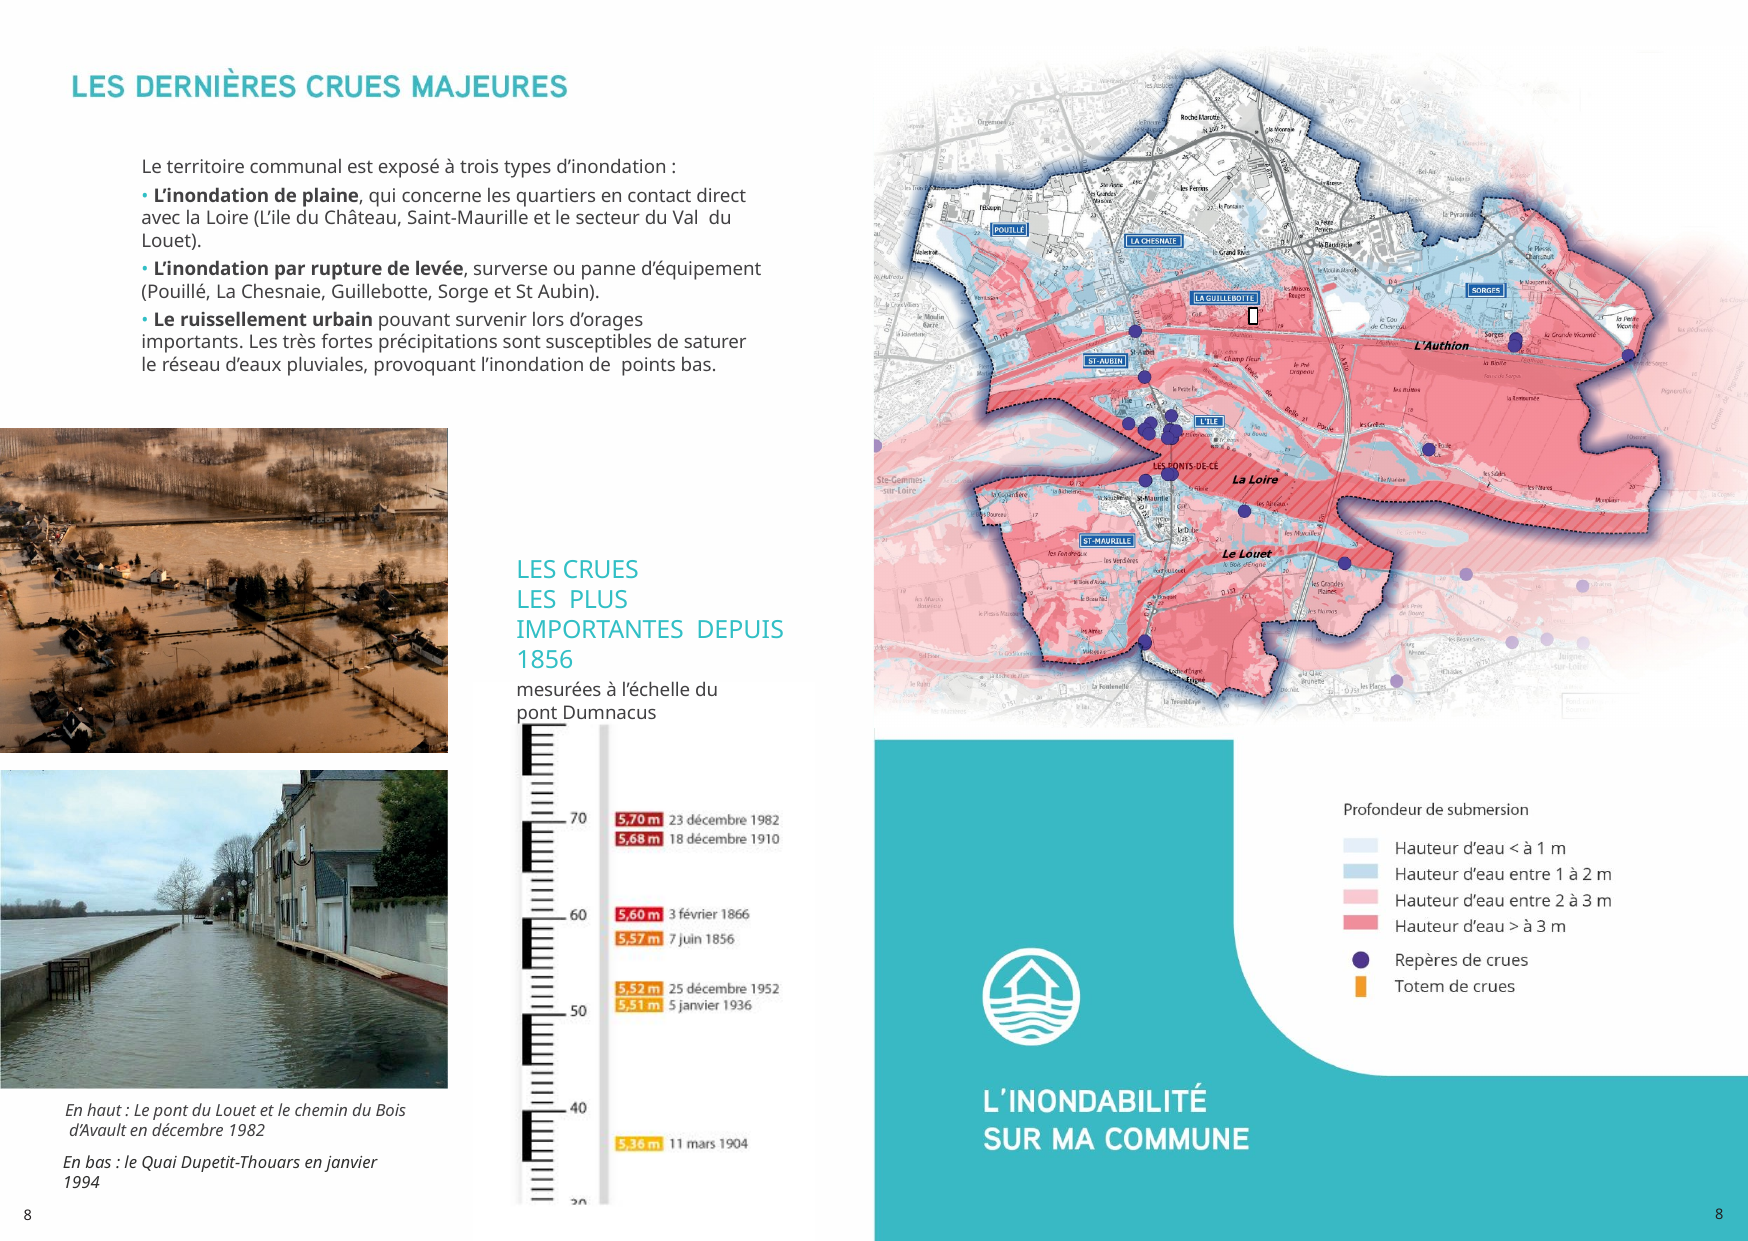

Le territoire communal est exposé à trois types d’inondation :
• L’inondation de plaine, qui concerne les quartiers en contact direct
avec la Loire (L’ile du Château, Saint-Maurille et le secteur du Val du Louet).
• L’inondation par rupture de levée, surverse ou panne d’équipement (Pouillé, La Chesnaie, Guillebotte, Sorge et St Aubin).
• Le ruissellement urbain pouvant survenir lors d’orages importants. Les très fortes précipitations sont susceptibles de saturer le réseau d’eaux pluviales, provoquant l’inondation de points bas.
LES CRUES
LES PLUS IMPORTANTES DEPUIS 1856
mesurées à l’échelle du
pont Dumnacus
En haut : Le pont du Louet et le chemin du Bois d’Avault en décembre 1982
En bas : le Quai Dupetit-Thouars en janvier 1994